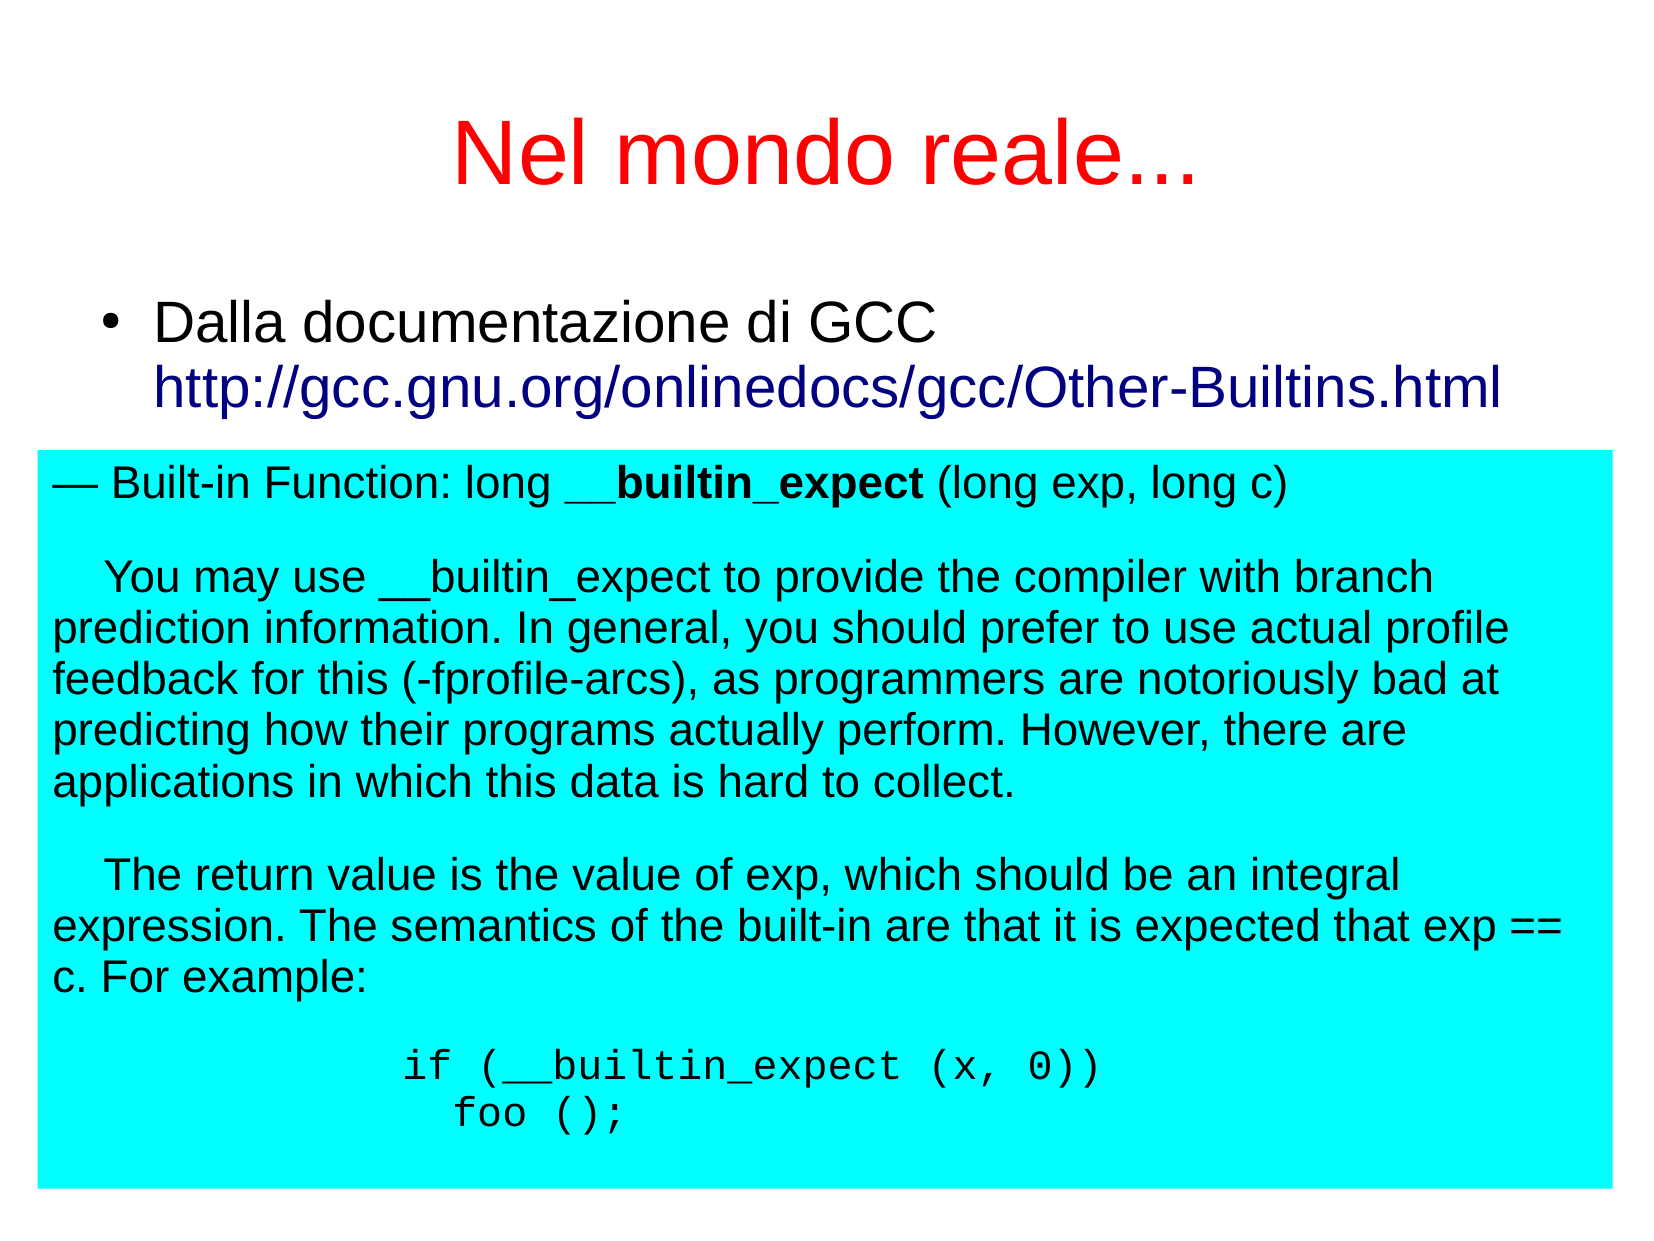

# Nel mondo reale...
Dalla documentazione di GCC
http://gcc.gnu.org/onlinedocs/gcc/Other-Builtins.html
— Built-in Function: long __builtin_expect (long exp, long c)
 You may use __builtin_expect to provide the compiler with branch prediction information. In general, you should prefer to use actual profile feedback for this (-fprofile-arcs), as programmers are notoriously bad at predicting how their programs actually perform. However, there are applications in which this data is hard to collect.
 The return value is the value of exp, which should be an integral expression. The semantics of the built-in are that it is expected that exp == c. For example:
 if (__builtin_expect (x, 0))
 foo ();
Algoritmi Avanzati--modulo 2
17